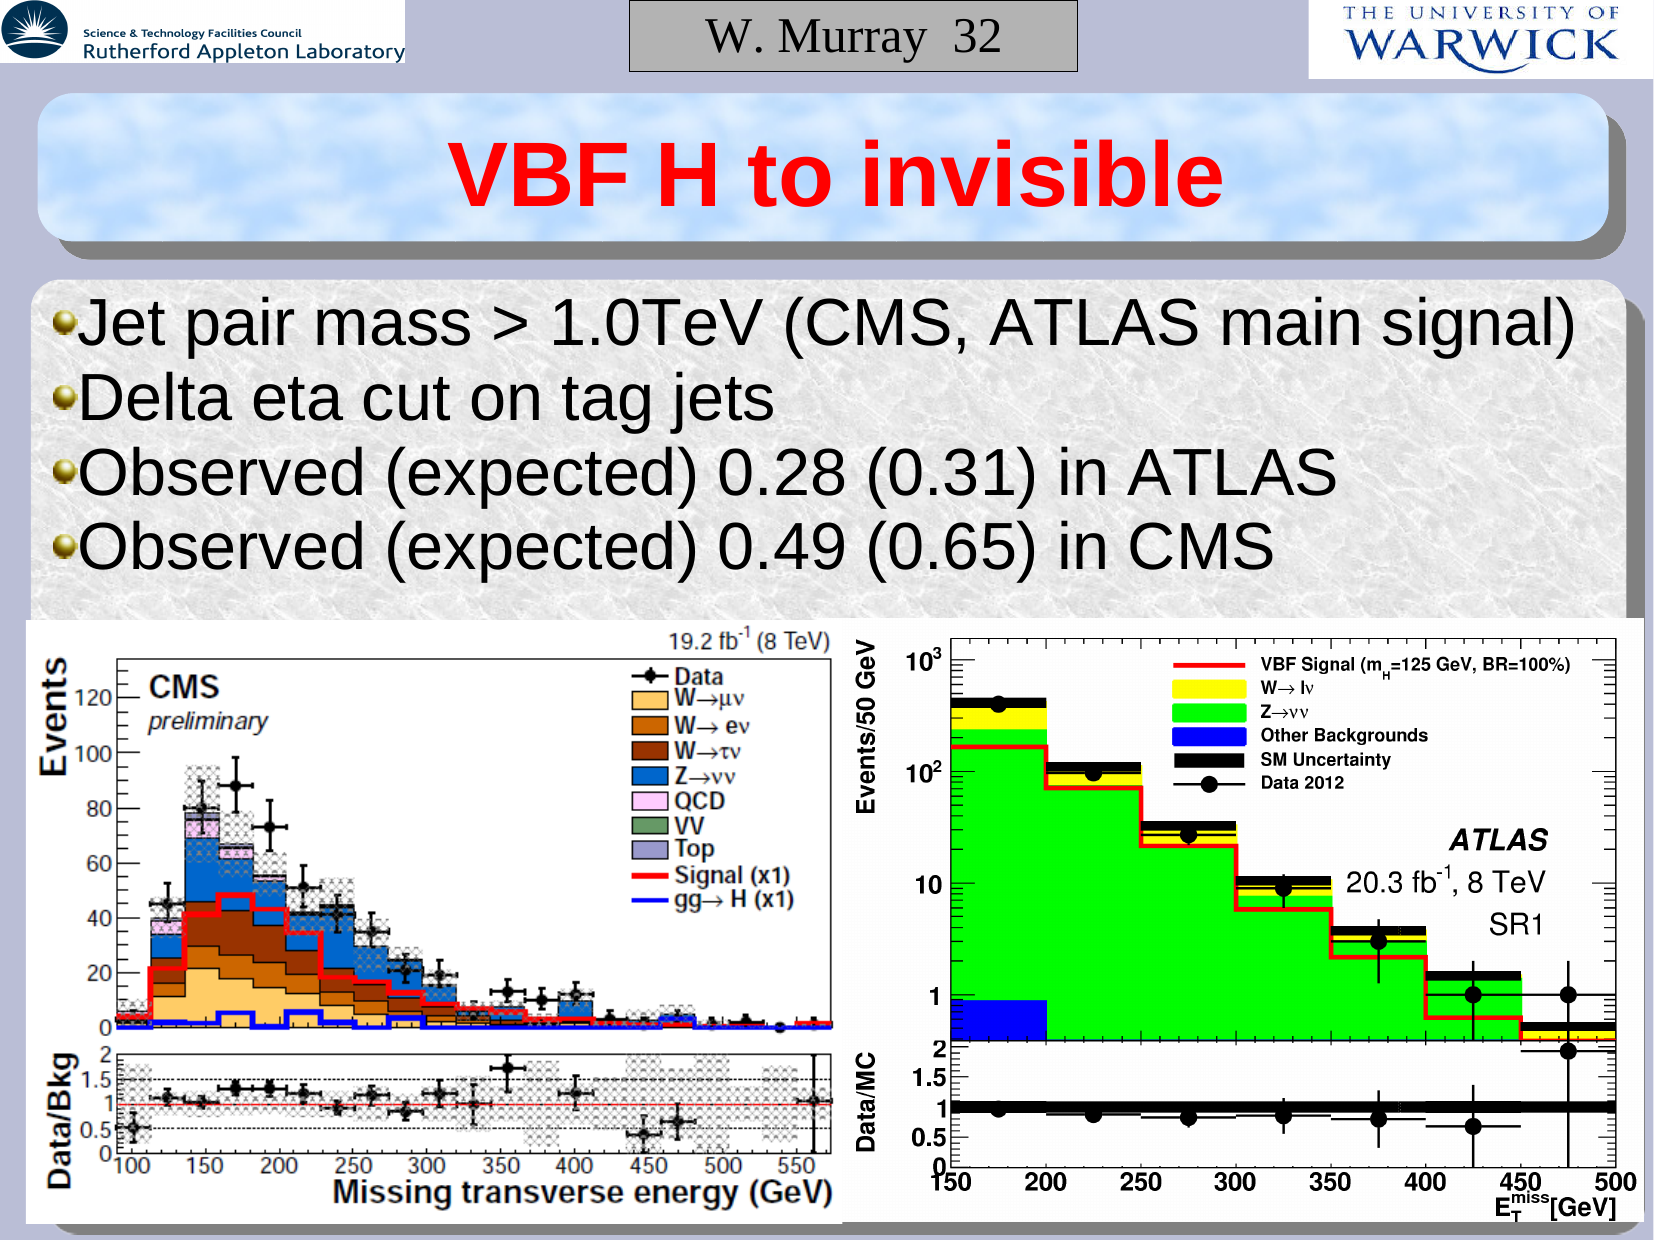

# VBF H to invisible
Jet pair mass > 1.0TeV (CMS, ATLAS main signal)
Delta eta cut on tag jets
Observed (expected) 0.28 (0.31) in ATLAS
Observed (expected) 0.49 (0.65) in CMS